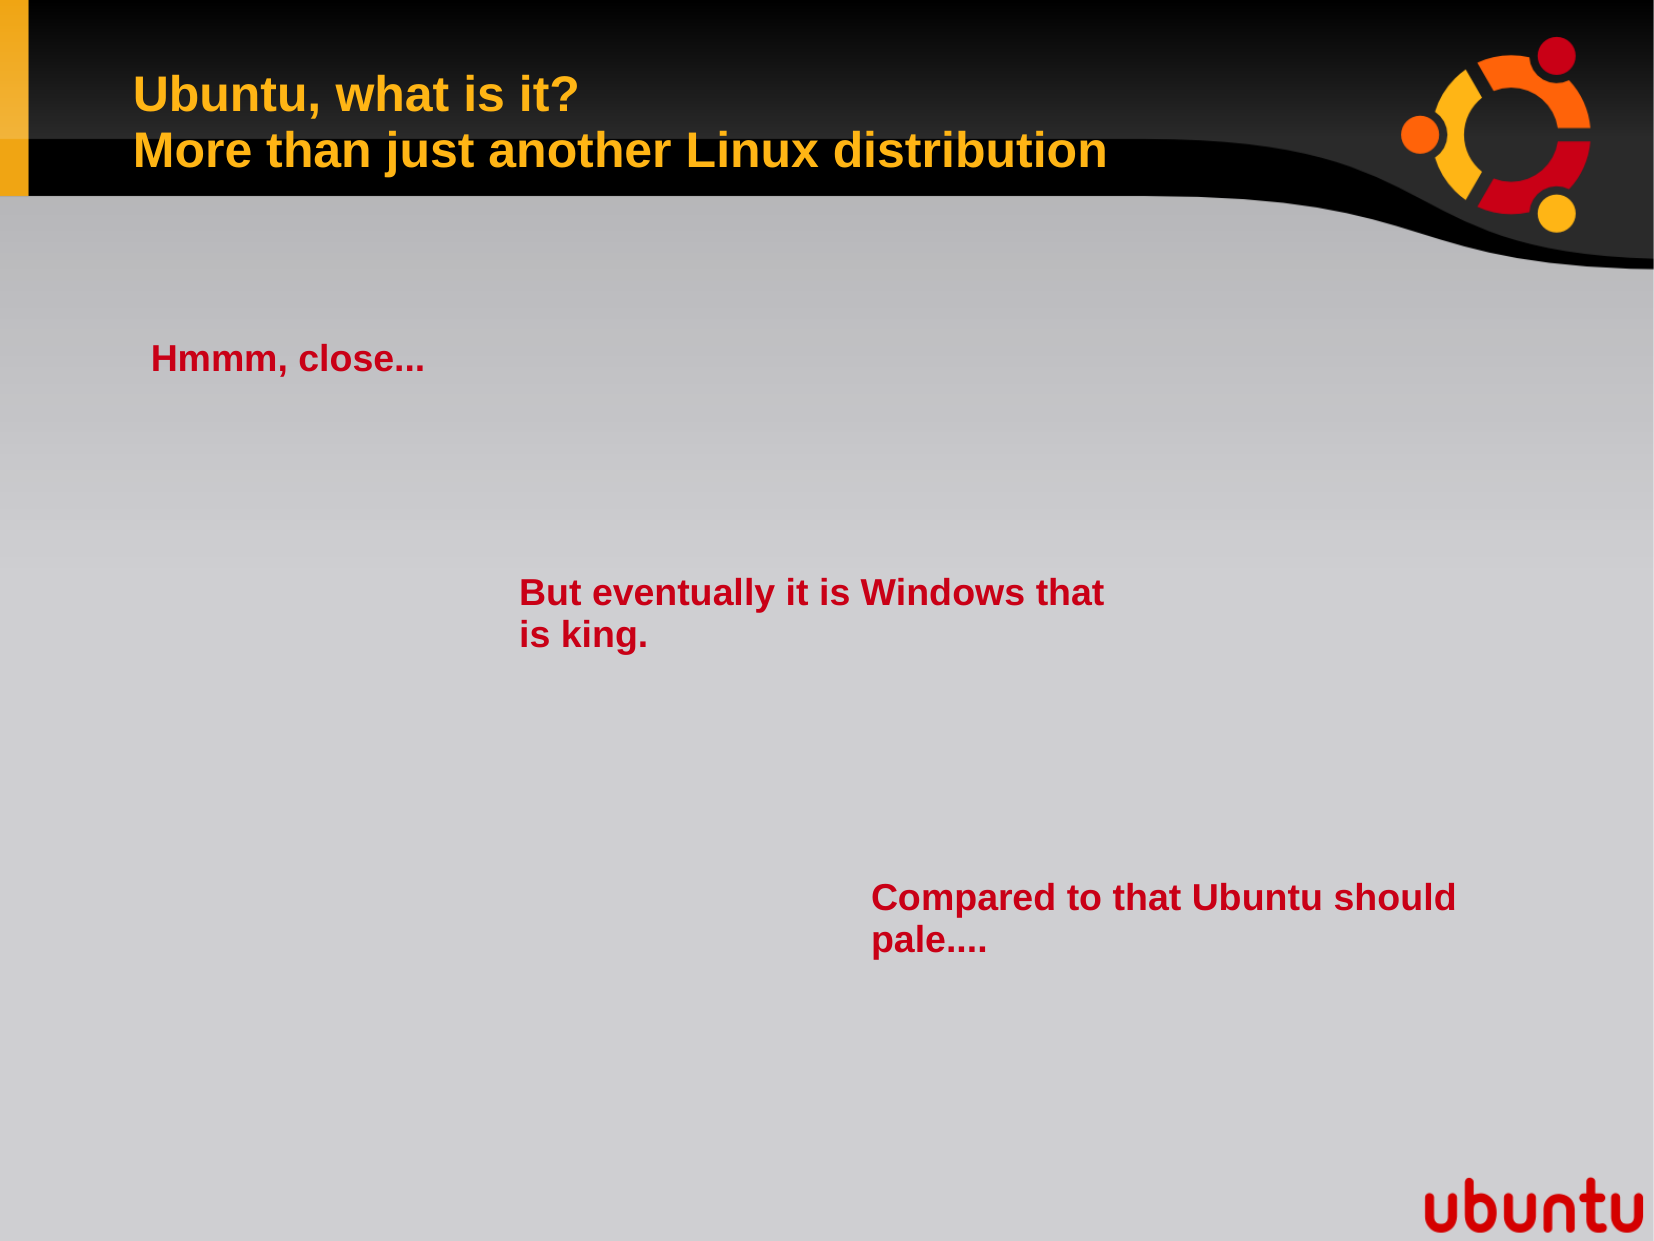

Ubuntu, what is it?
More than just another Linux distribution
Hmmm, close...
But eventually it is Windows that is king.
Compared to that Ubuntu should pale....